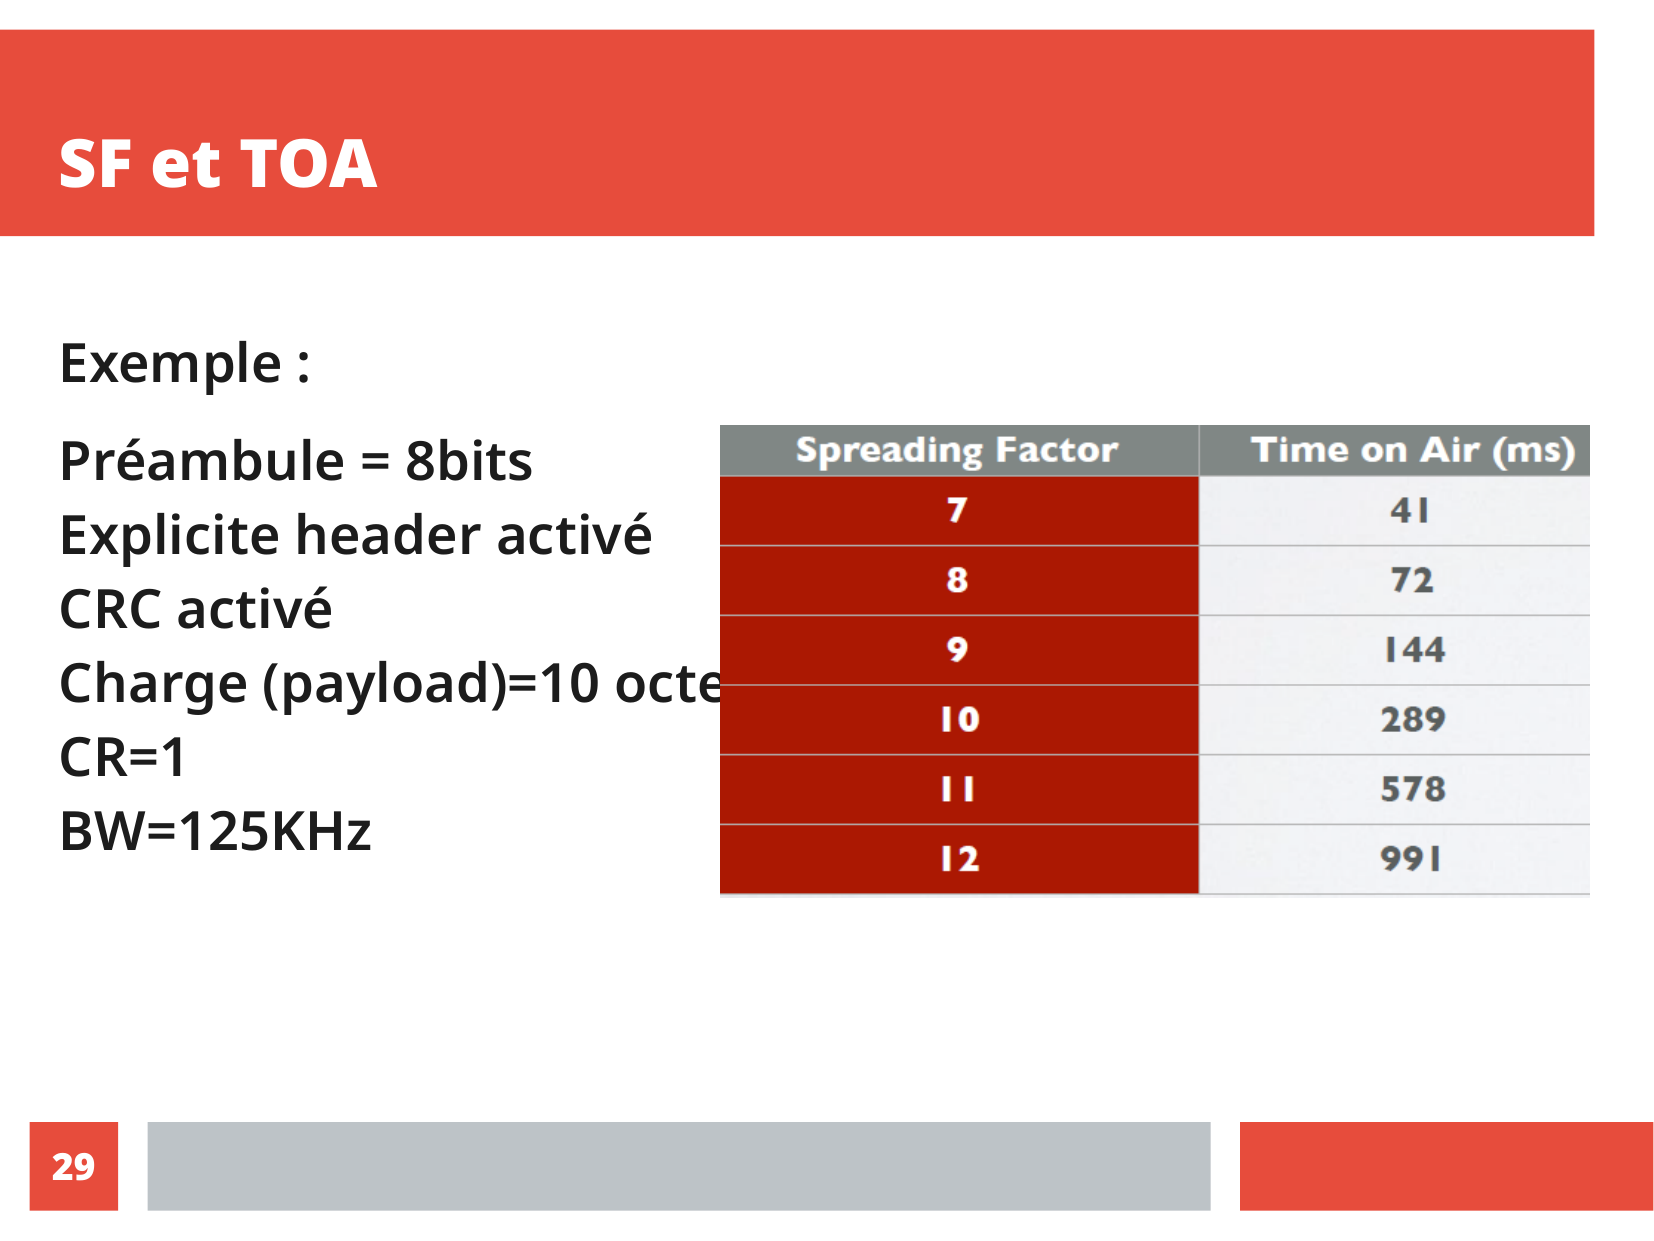

# SF et TOA
Exemple :
Préambule = 8bits
Explicite header activé
CRC activé
Charge (payload)=10 octets
CR=1
BW=125KHz
29